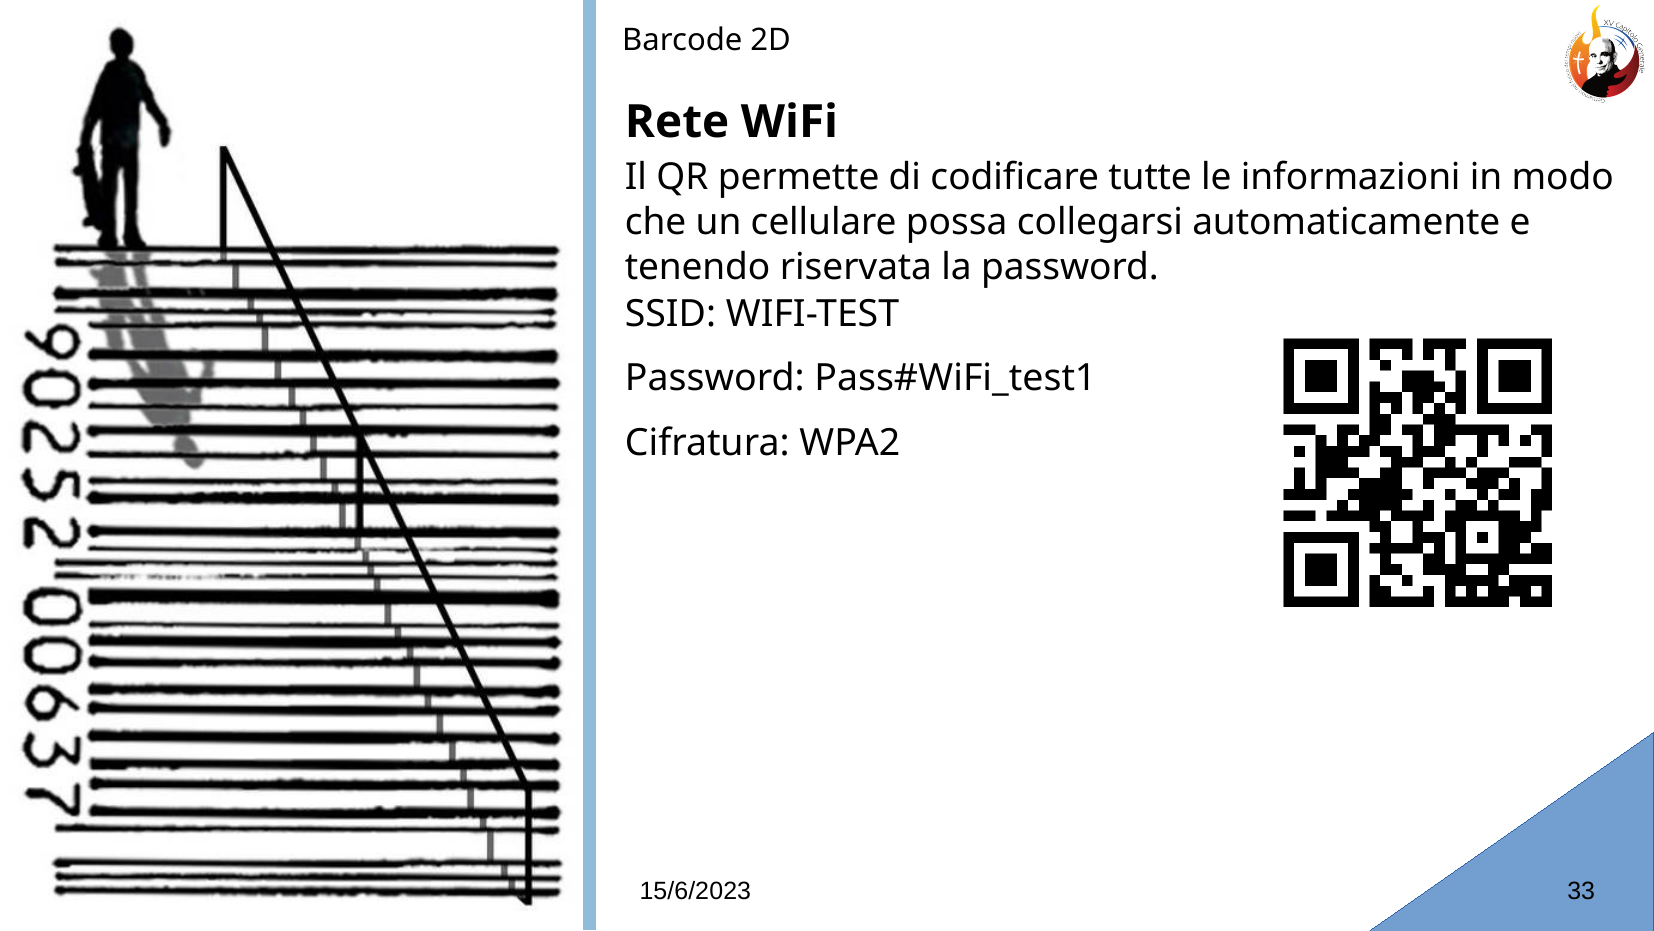

Barcode 2D
# Rete WiFi
Il QR permette di codificare tutte le informazioni in modo che un cellulare possa collegarsi automaticamente e tenendo riservata la password.
SSID: WIFI-TEST
Password: Pass#WiFi_test1
Cifratura: WPA2